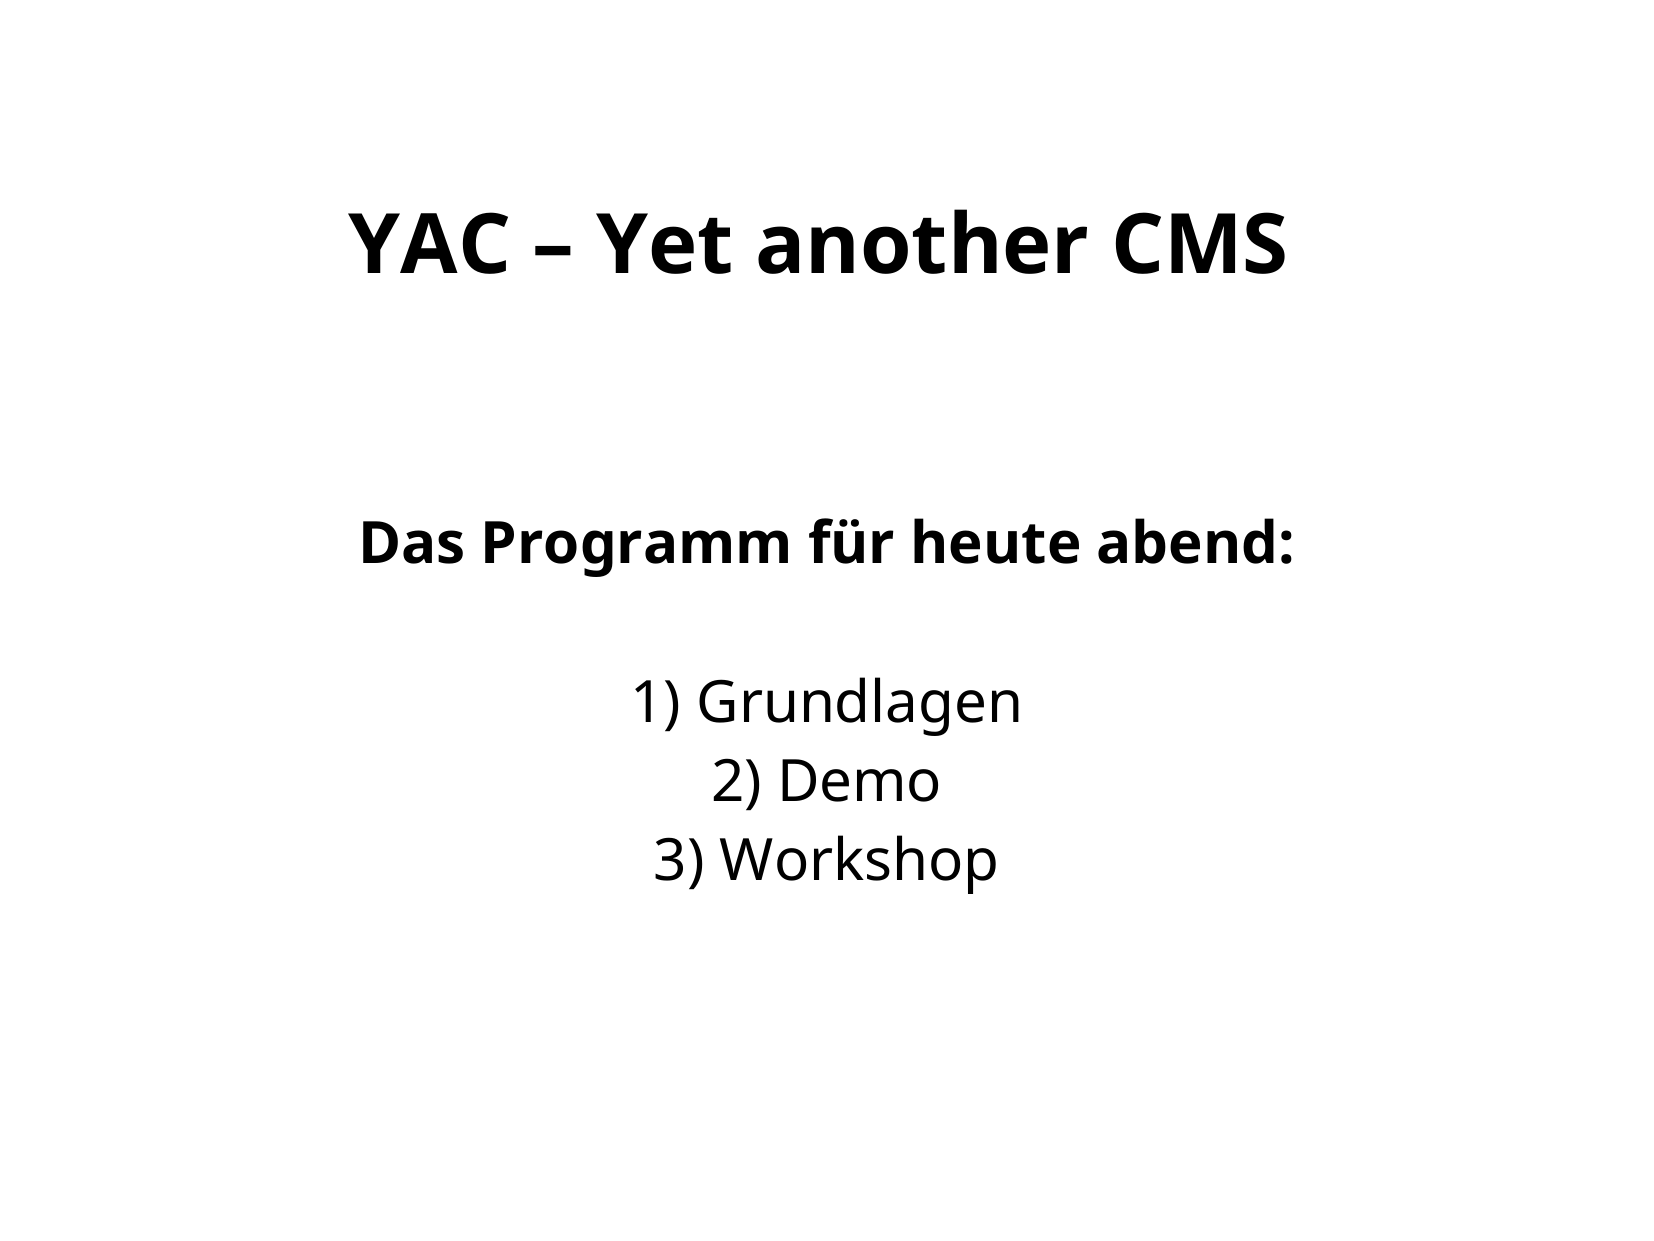

# YAC – Yet another CMS
Das Programm für heute abend:
1) Grundlagen
2) Demo
3) Workshop